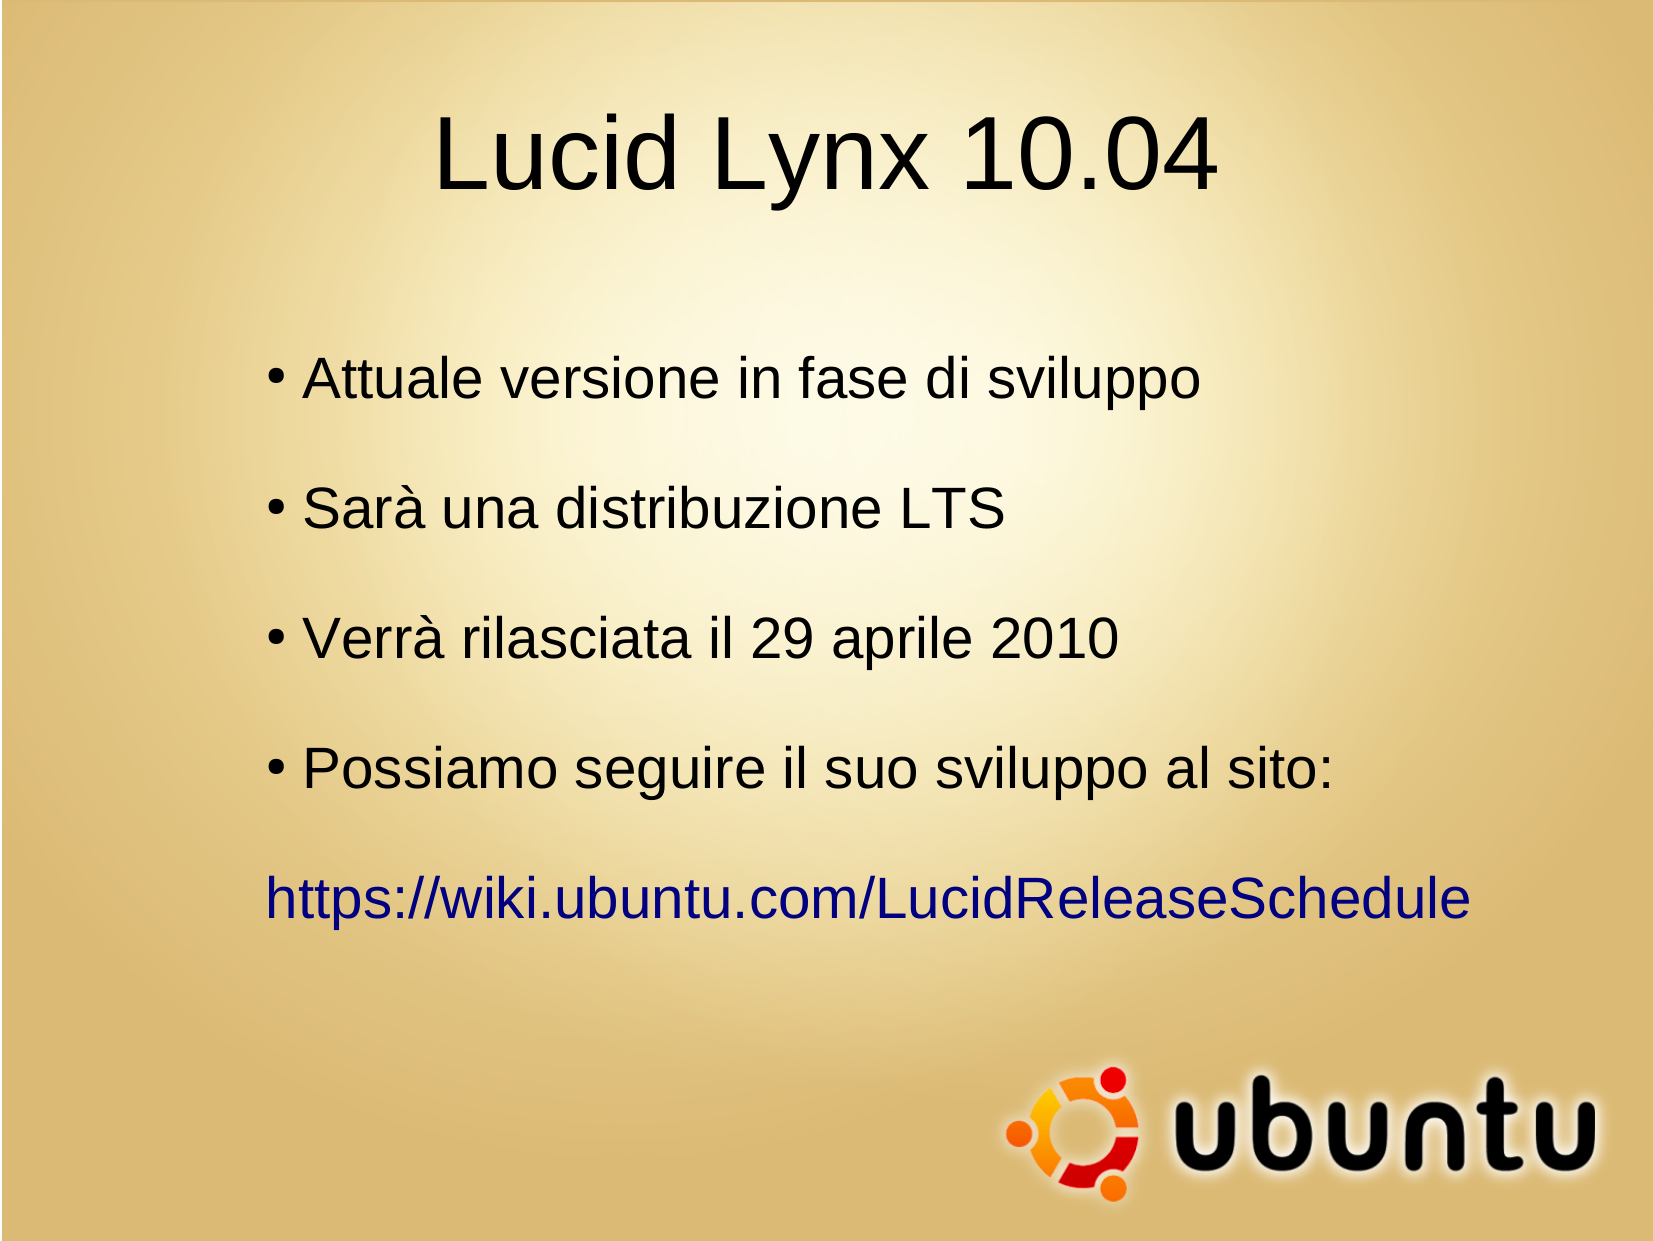

# Lucid Lynx 10.04
 Attuale versione in fase di sviluppo
 Sarà una distribuzione LTS
 Verrà rilasciata il 29 aprile 2010
 Possiamo seguire il suo sviluppo al sito: https://wiki.ubuntu.com/LucidReleaseSchedule